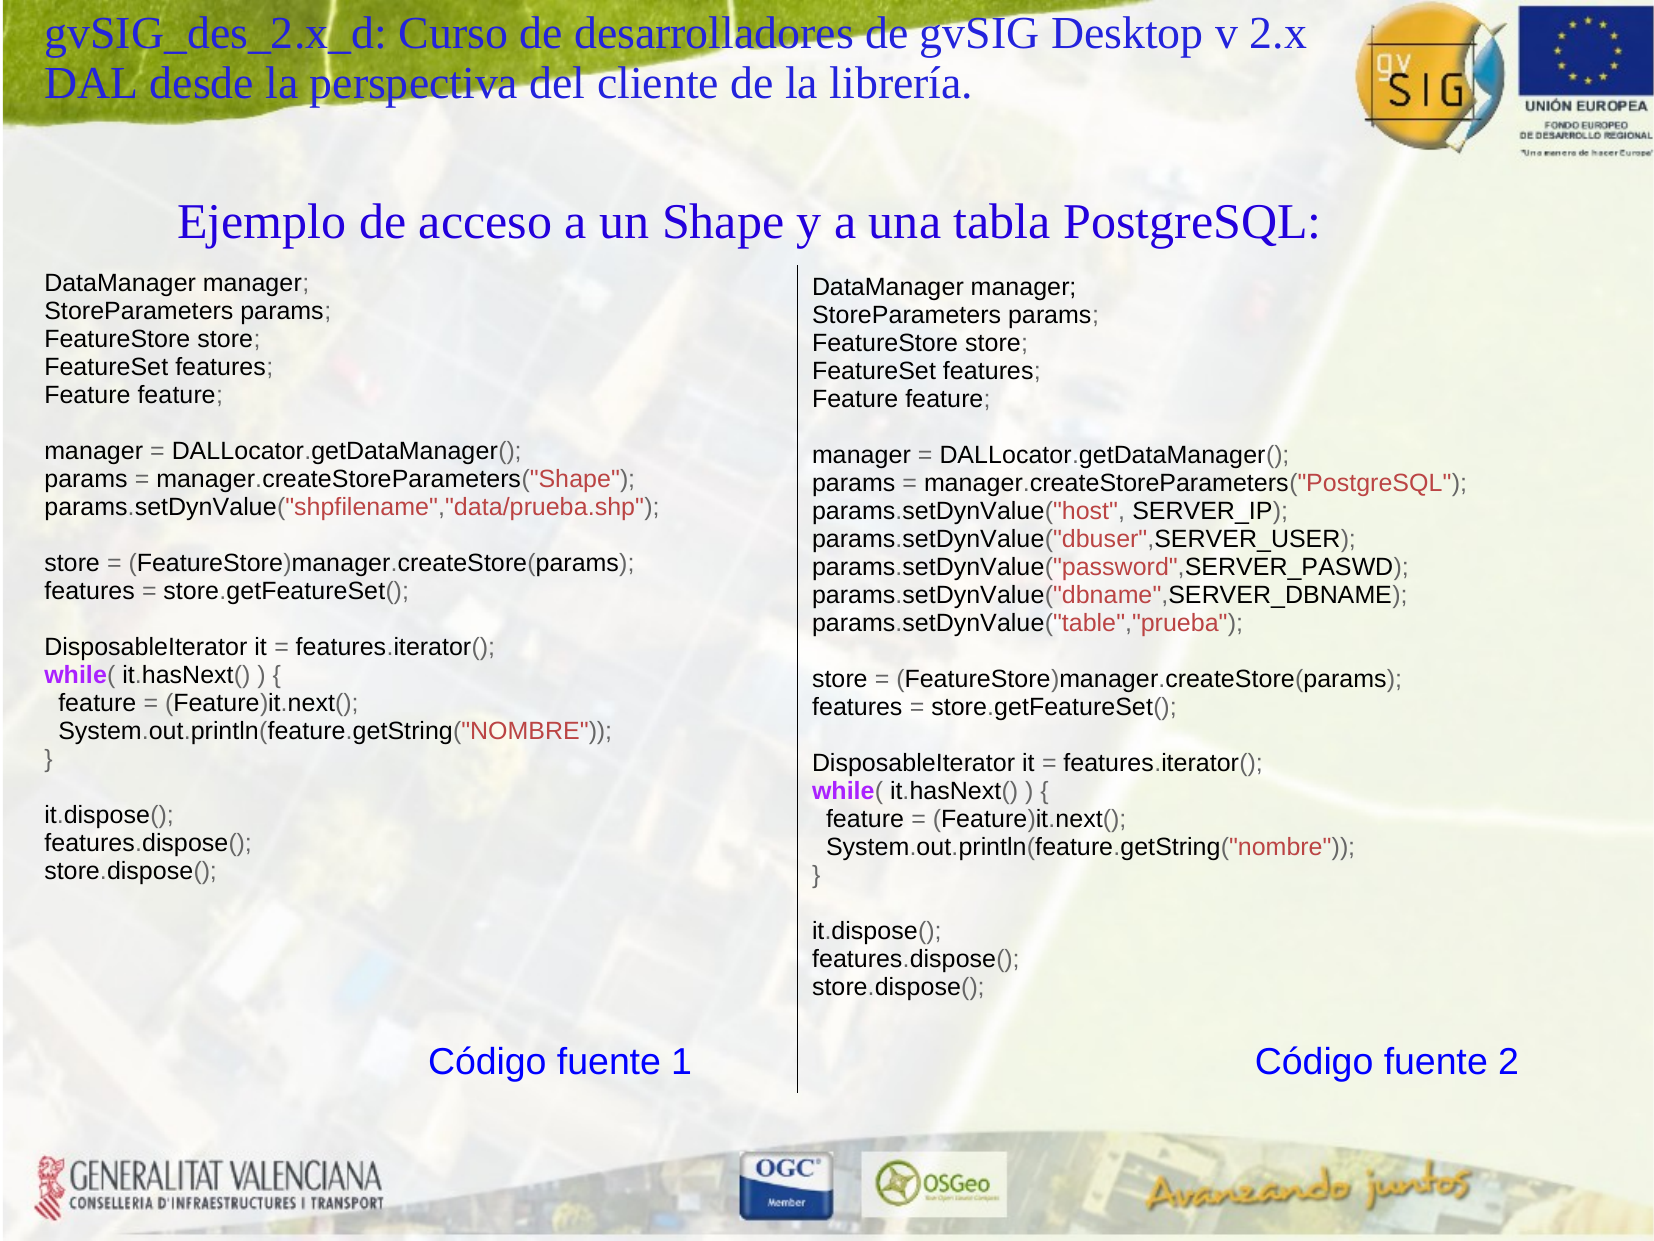

# Ejemplo de acceso a un Shape y a una tabla PostgreSQL:
DataManager manager;
StoreParameters params;
FeatureStore store;
FeatureSet features;
Feature feature;
manager = DALLocator.getDataManager();
params = manager.createStoreParameters("Shape");
params.setDynValue("shpfilename","data/prueba.shp");
store = (FeatureStore)manager.createStore(params);
features = store.getFeatureSet();
DisposableIterator it = features.iterator();
while( it.hasNext() ) {
 feature = (Feature)it.next();
 System.out.println(feature.getString("NOMBRE"));
}
it.dispose();
features.dispose();
store.dispose();
DataManager manager;
StoreParameters params;
FeatureStore store;
FeatureSet features;
Feature feature;
manager = DALLocator.getDataManager();
params = manager.createStoreParameters("PostgreSQL");
params.setDynValue("host", SERVER_IP);
params.setDynValue("dbuser",SERVER_USER);
params.setDynValue("password",SERVER_PASWD);
params.setDynValue("dbname",SERVER_DBNAME);
params.setDynValue("table","prueba");
store = (FeatureStore)manager.createStore(params);
features = store.getFeatureSet();
DisposableIterator it = features.iterator();
while( it.hasNext() ) {
 feature = (Feature)it.next();
 System.out.println(feature.getString("nombre"));
}
it.dispose();
features.dispose();
store.dispose();
Código fuente 1
Código fuente 2